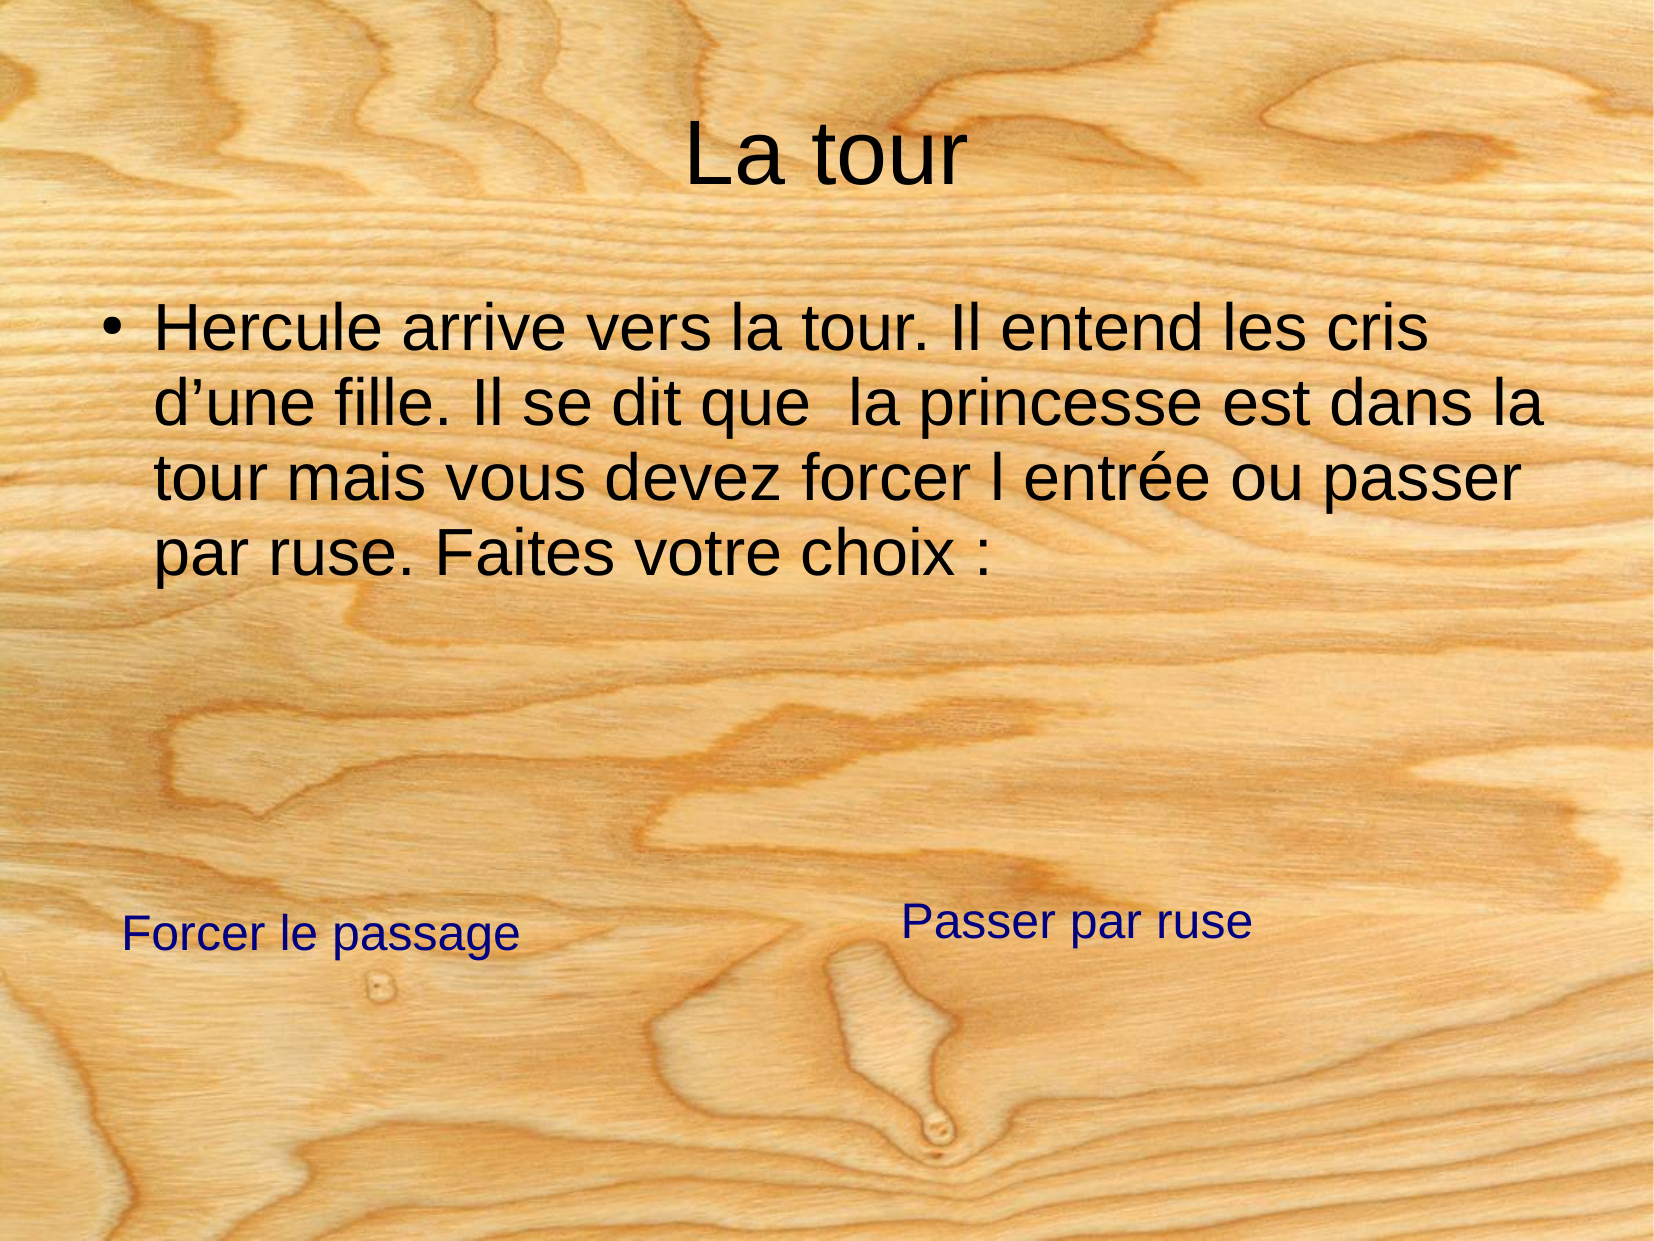

# La tour
Hercule arrive vers la tour. Il entend les cris d’une fille. Il se dit que la princesse est dans la tour mais vous devez forcer l entrée ou passer par ruse. Faites votre choix :
Passer par ruse
Forcer le passage